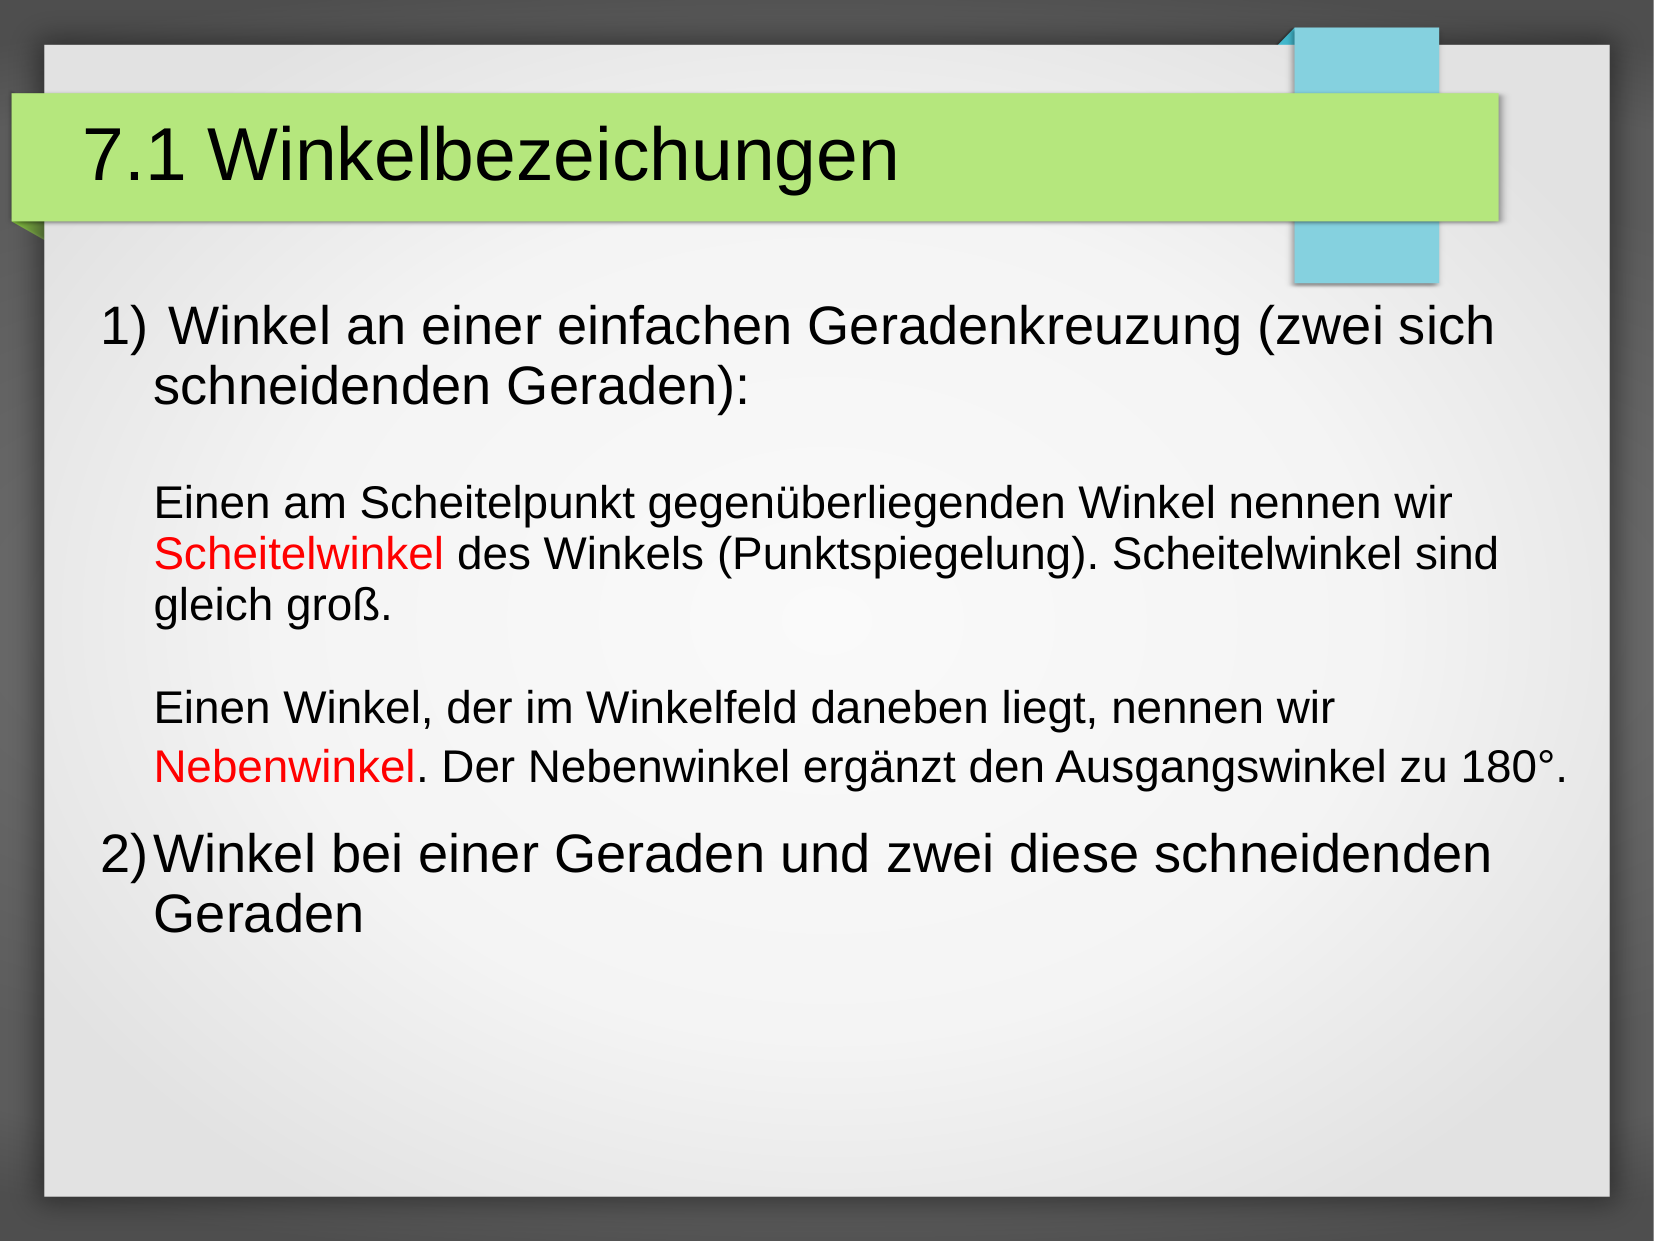

7.1 Winkelbezeichungen
# Winkel an einer einfachen Geradenkreuzung (zwei sich schneidenden Geraden): Einen am Scheitelpunkt gegenüberliegenden Winkel nennen wir Scheitelwinkel des Winkels (Punktspiegelung). Scheitelwinkel sind gleich groß. Einen Winkel, der im Winkelfeld daneben liegt, nennen wir Nebenwinkel. Der Nebenwinkel ergänzt den Ausgangswinkel zu 180°.
Winkel bei einer Geraden und zwei diese schneidenden Geraden